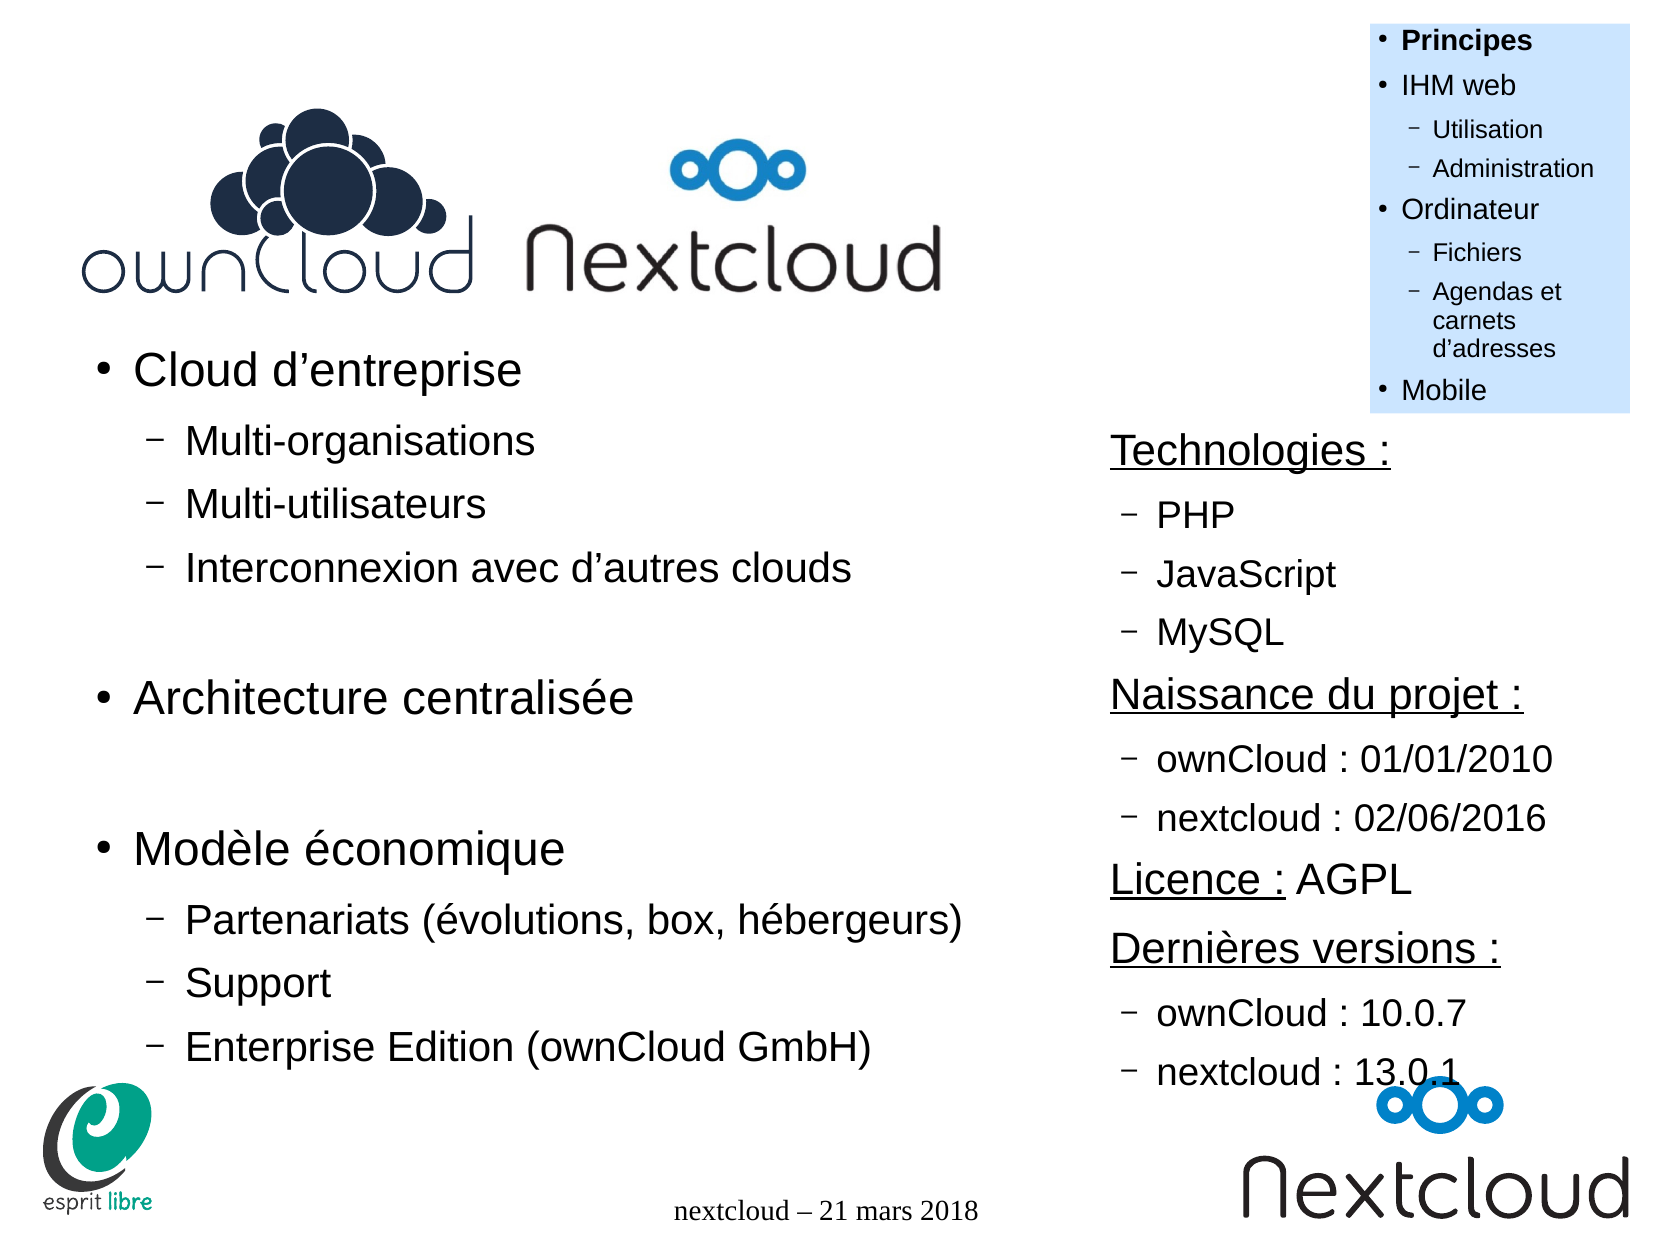

# Principes
IHM web
Utilisation
Administration
Ordinateur
Fichiers
Agendas et carnets d’adresses
Mobile
Cloud d’entreprise
Multi-organisations
Multi-utilisateurs
Interconnexion avec d’autres clouds
Architecture centralisée
Modèle économique
Partenariats (évolutions, box, hébergeurs)
Support
Enterprise Edition (ownCloud GmbH)
Technologies :
PHP
JavaScript
MySQL
Naissance du projet :
ownCloud : 01/01/2010
nextcloud : 02/06/2016
Licence : AGPL
Dernières versions :
ownCloud : 10.0.7
nextcloud : 13.0.1